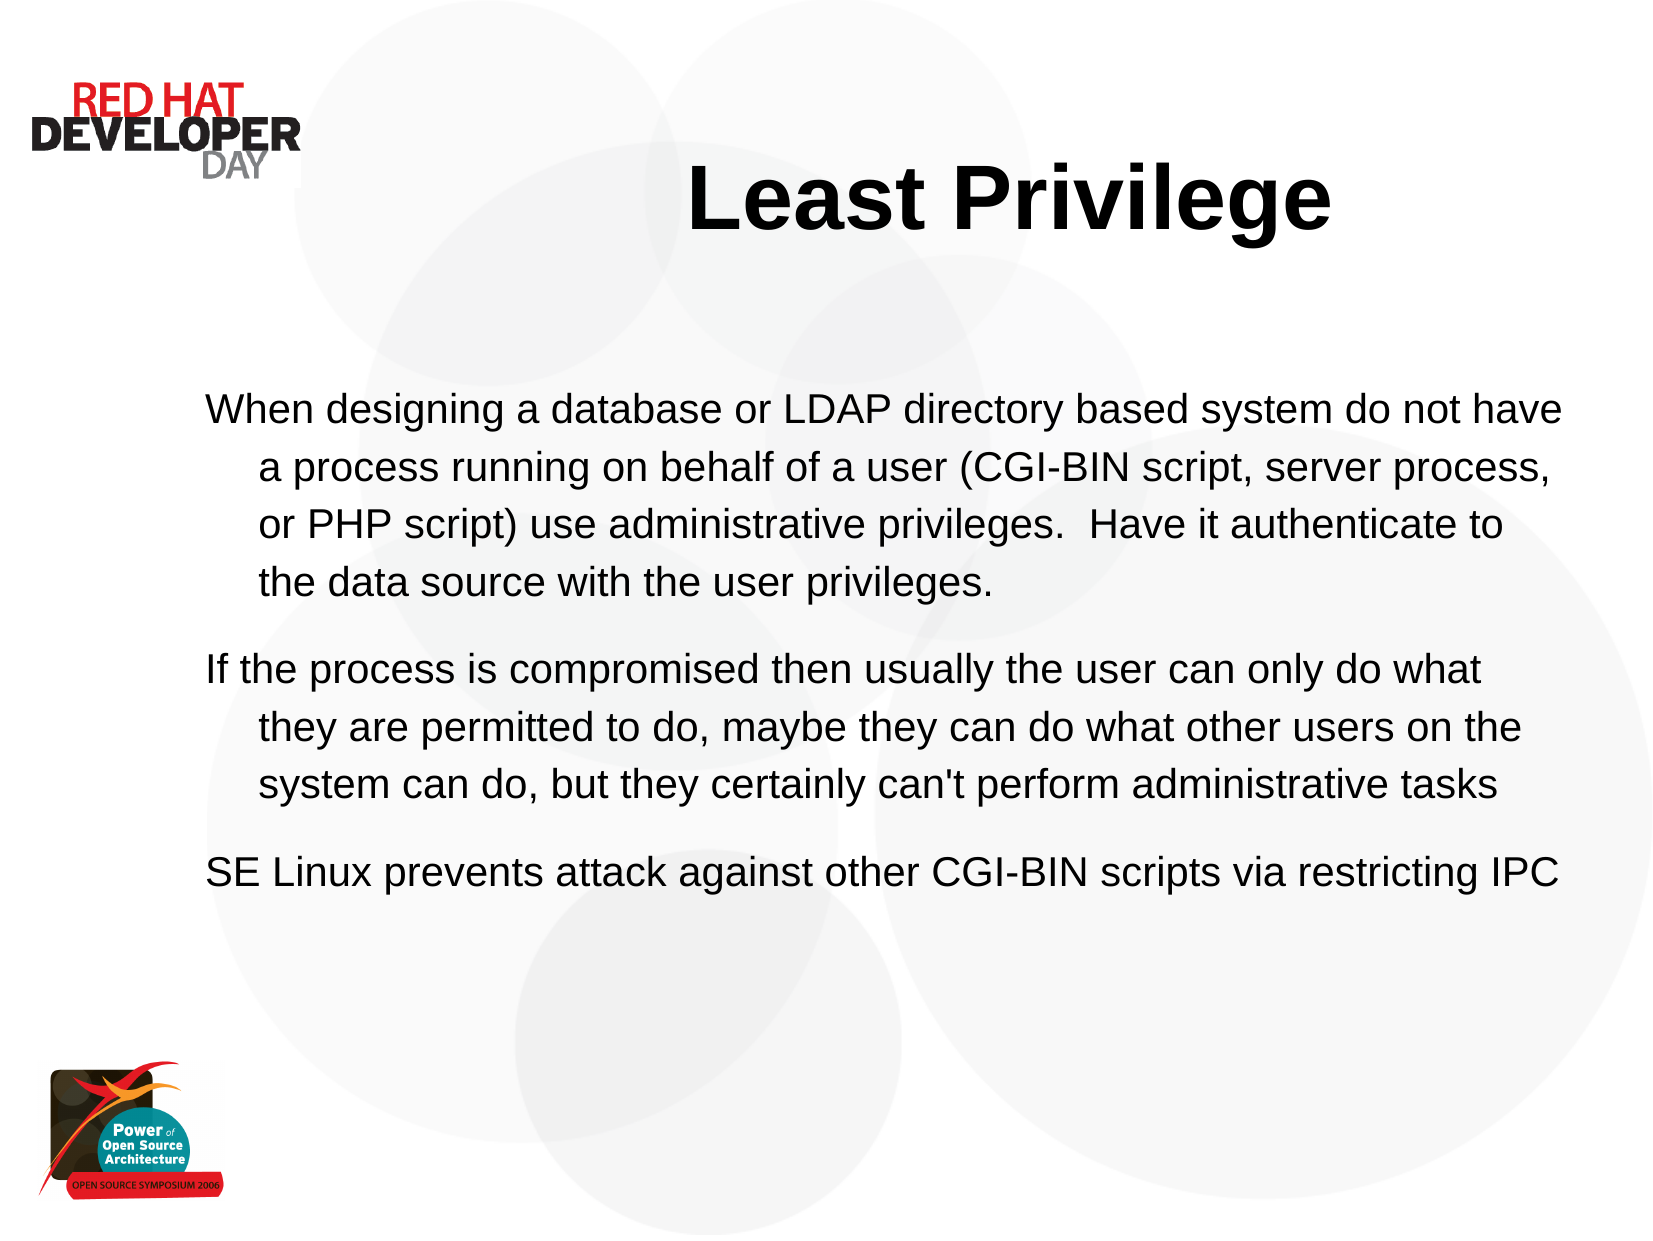

# Least Privilege
When designing a database or LDAP directory based system do not have a process running on behalf of a user (CGI-BIN script, server process, or PHP script) use administrative privileges. Have it authenticate to the data source with the user privileges.
If the process is compromised then usually the user can only do what they are permitted to do, maybe they can do what other users on the system can do, but they certainly can't perform administrative tasks
SE Linux prevents attack against other CGI-BIN scripts via restricting IPC